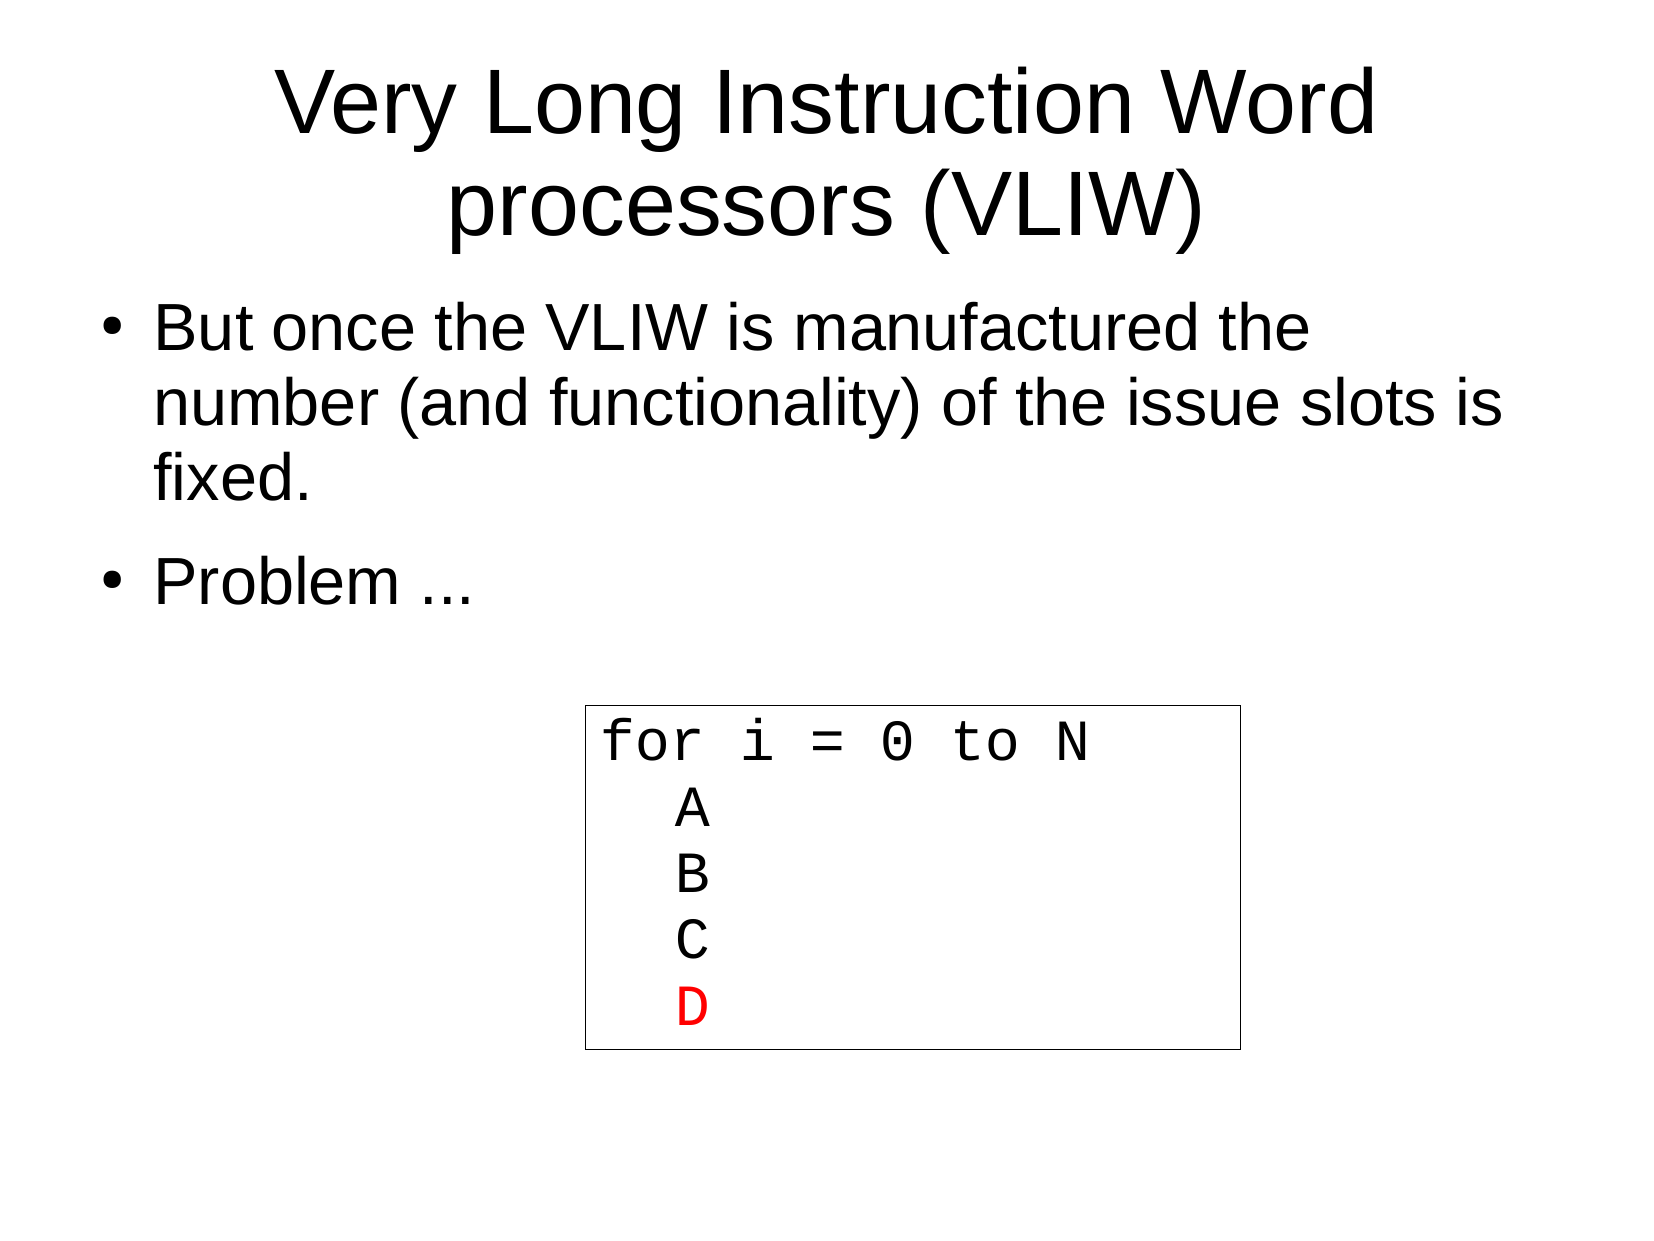

# Very Long Instruction Word processors (VLIW)
But once the VLIW is manufactured the number (and functionality) of the issue slots is fixed.
Problem ...
for i = 0 to N
	A
	B
	C
	D